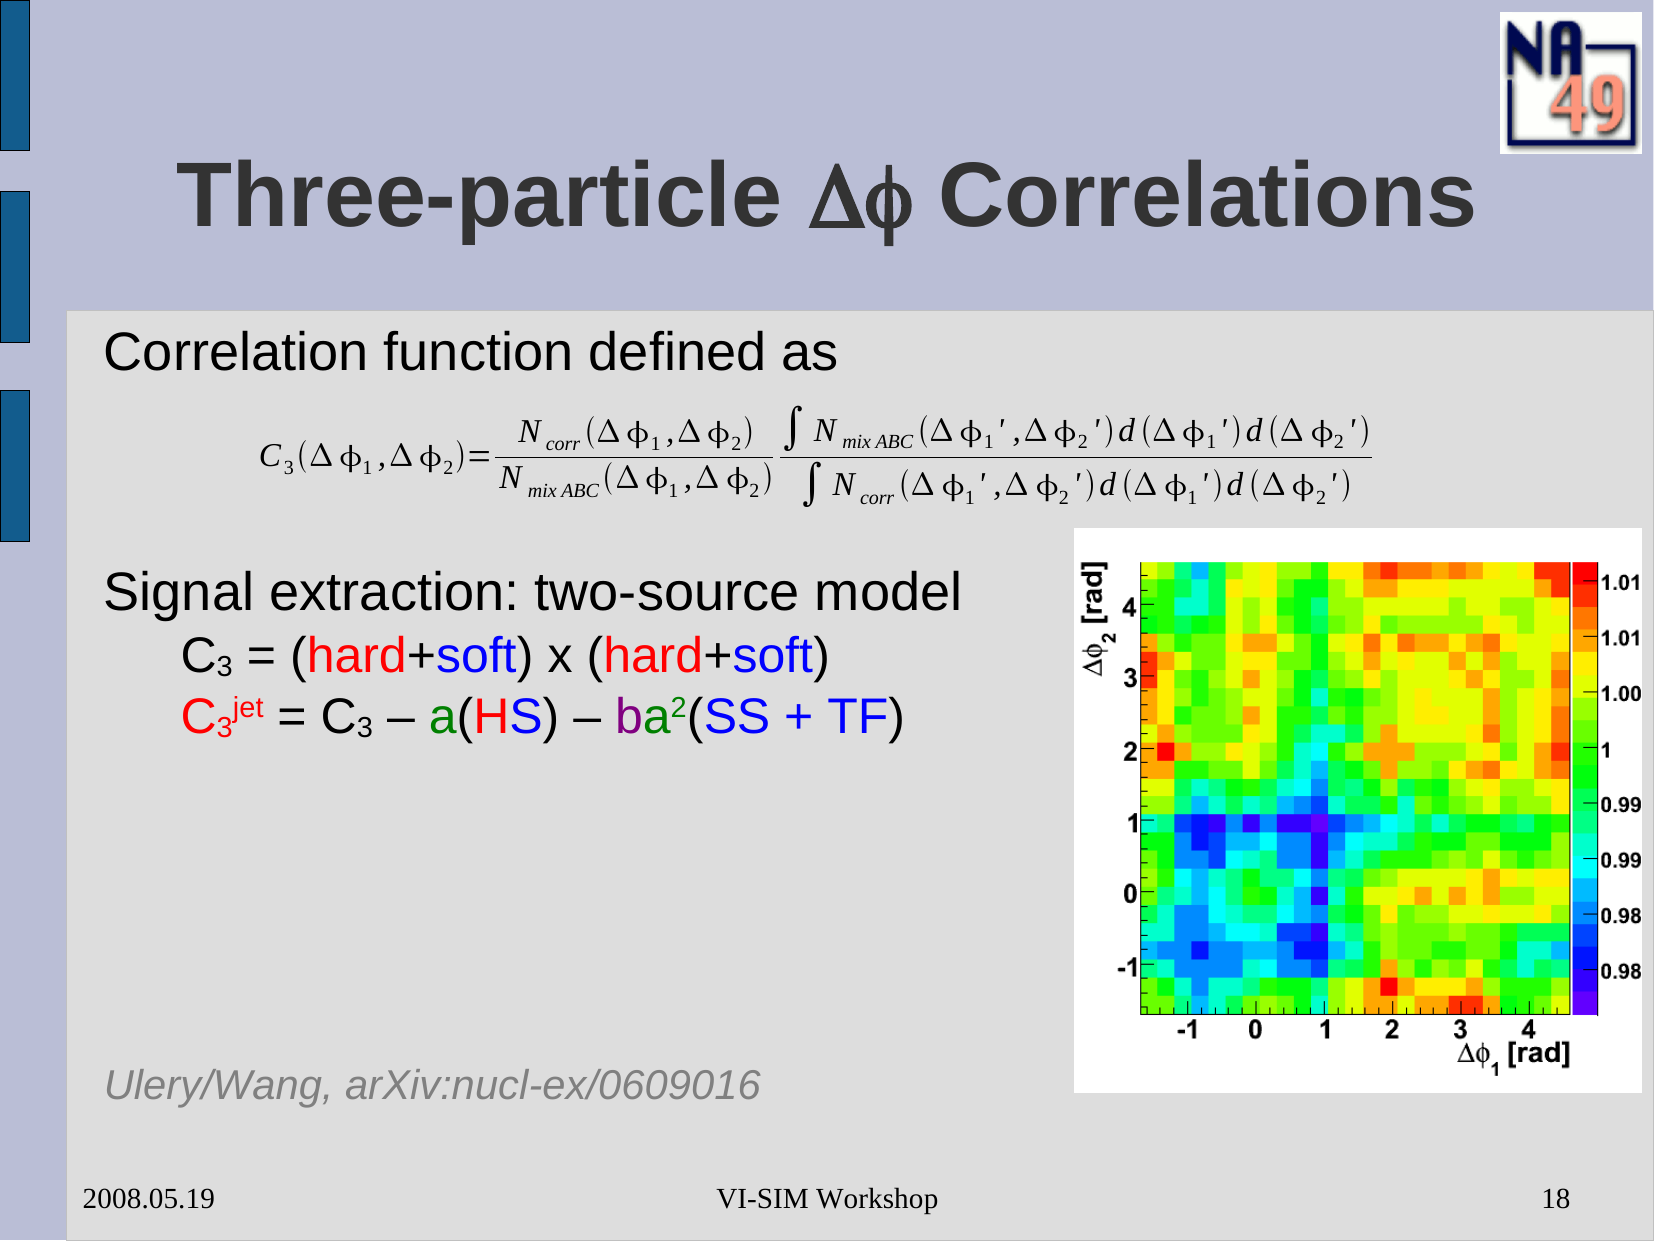

# Three-particle Df Correlations
Correlation function defined as
Signal extraction: two-source model
C3 = (hard+soft) x (hard+soft)
C3jet = C3 – a(HS) – ba2(SS + TF)
Ulery/Wang, arXiv:nucl-ex/0609016
2008.05.19
VI-SIM Workshop
18